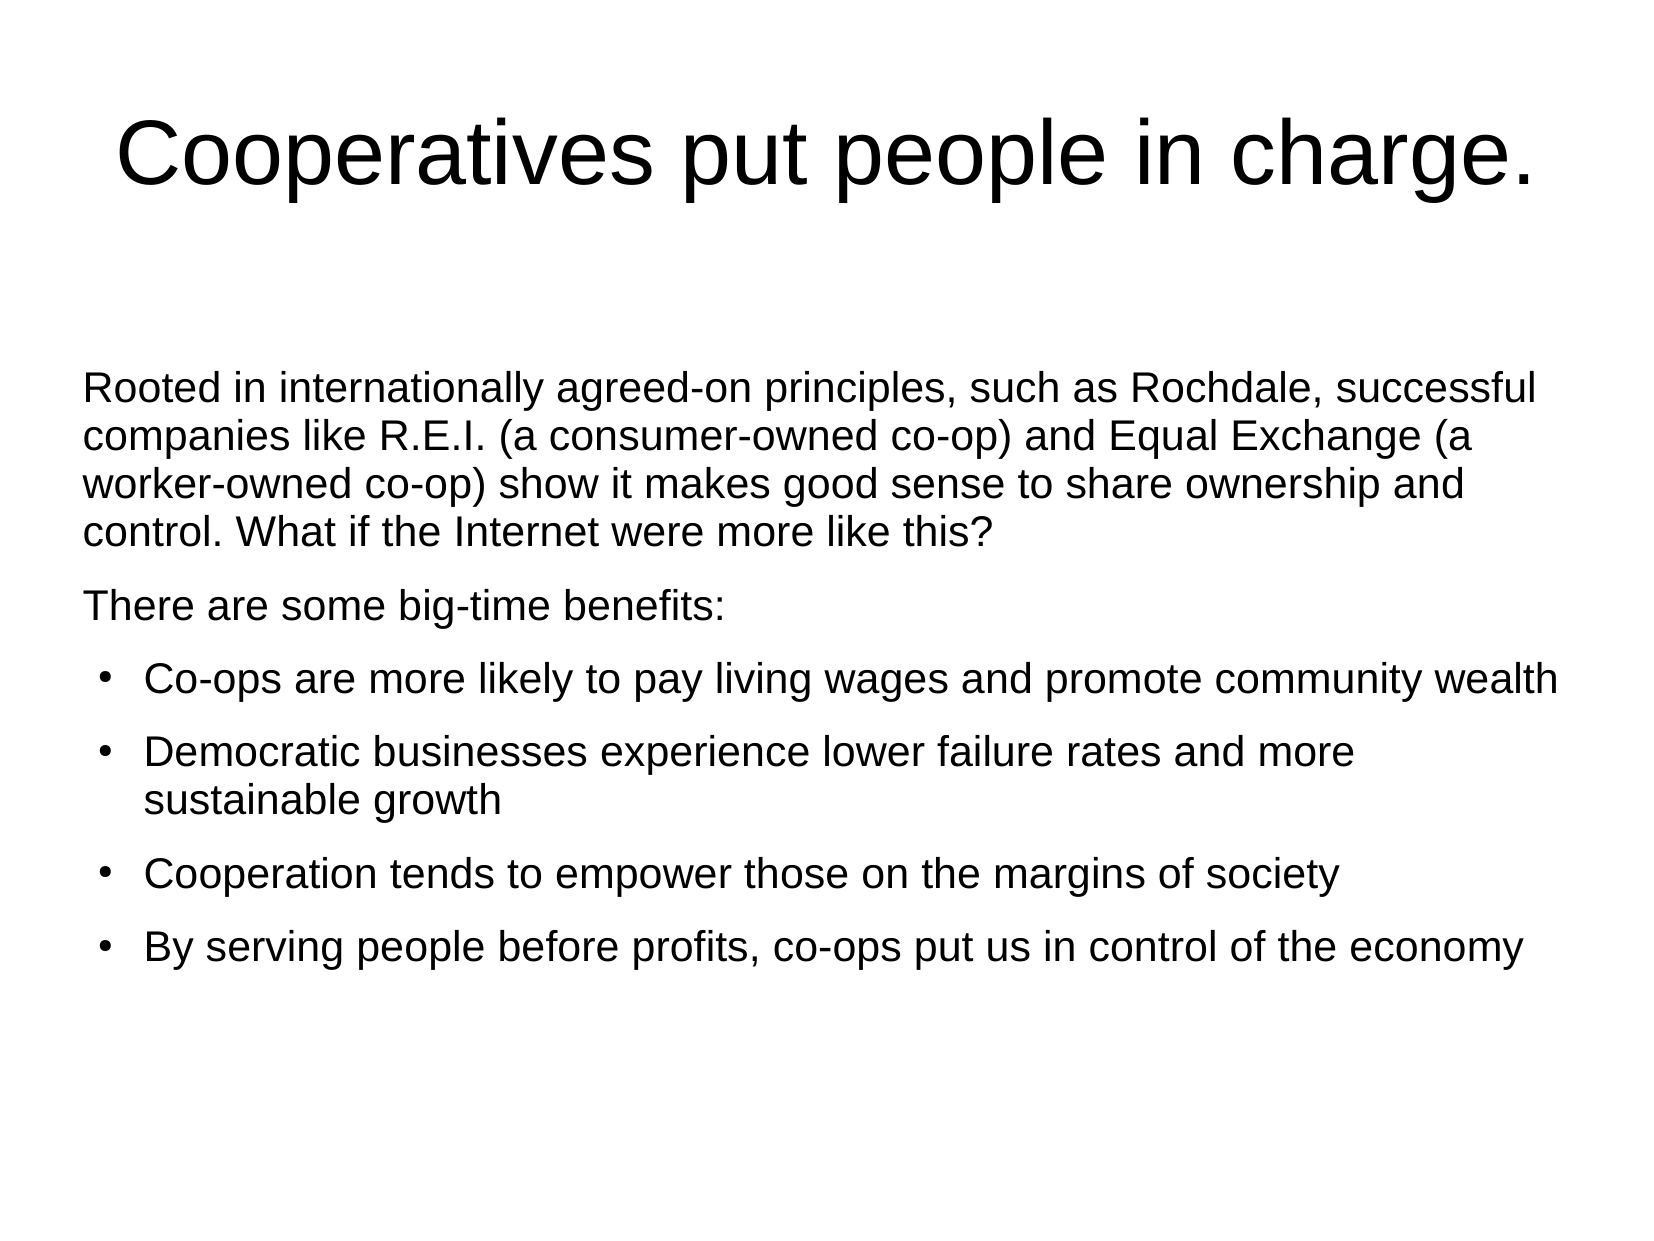

# Cooperatives put people in charge.
Rooted in internationally agreed-on principles, such as Rochdale, successful companies like R.E.I. (a consumer-owned co-op) and Equal Exchange (a worker-owned co-op) show it makes good sense to share ownership and control. What if the Internet were more like this?
There are some big-time benefits:
Co-ops are more likely to pay living wages and promote community wealth
Democratic businesses experience lower failure rates and more sustainable growth
Cooperation tends to empower those on the margins of society
By serving people before profits, co-ops put us in control of the economy